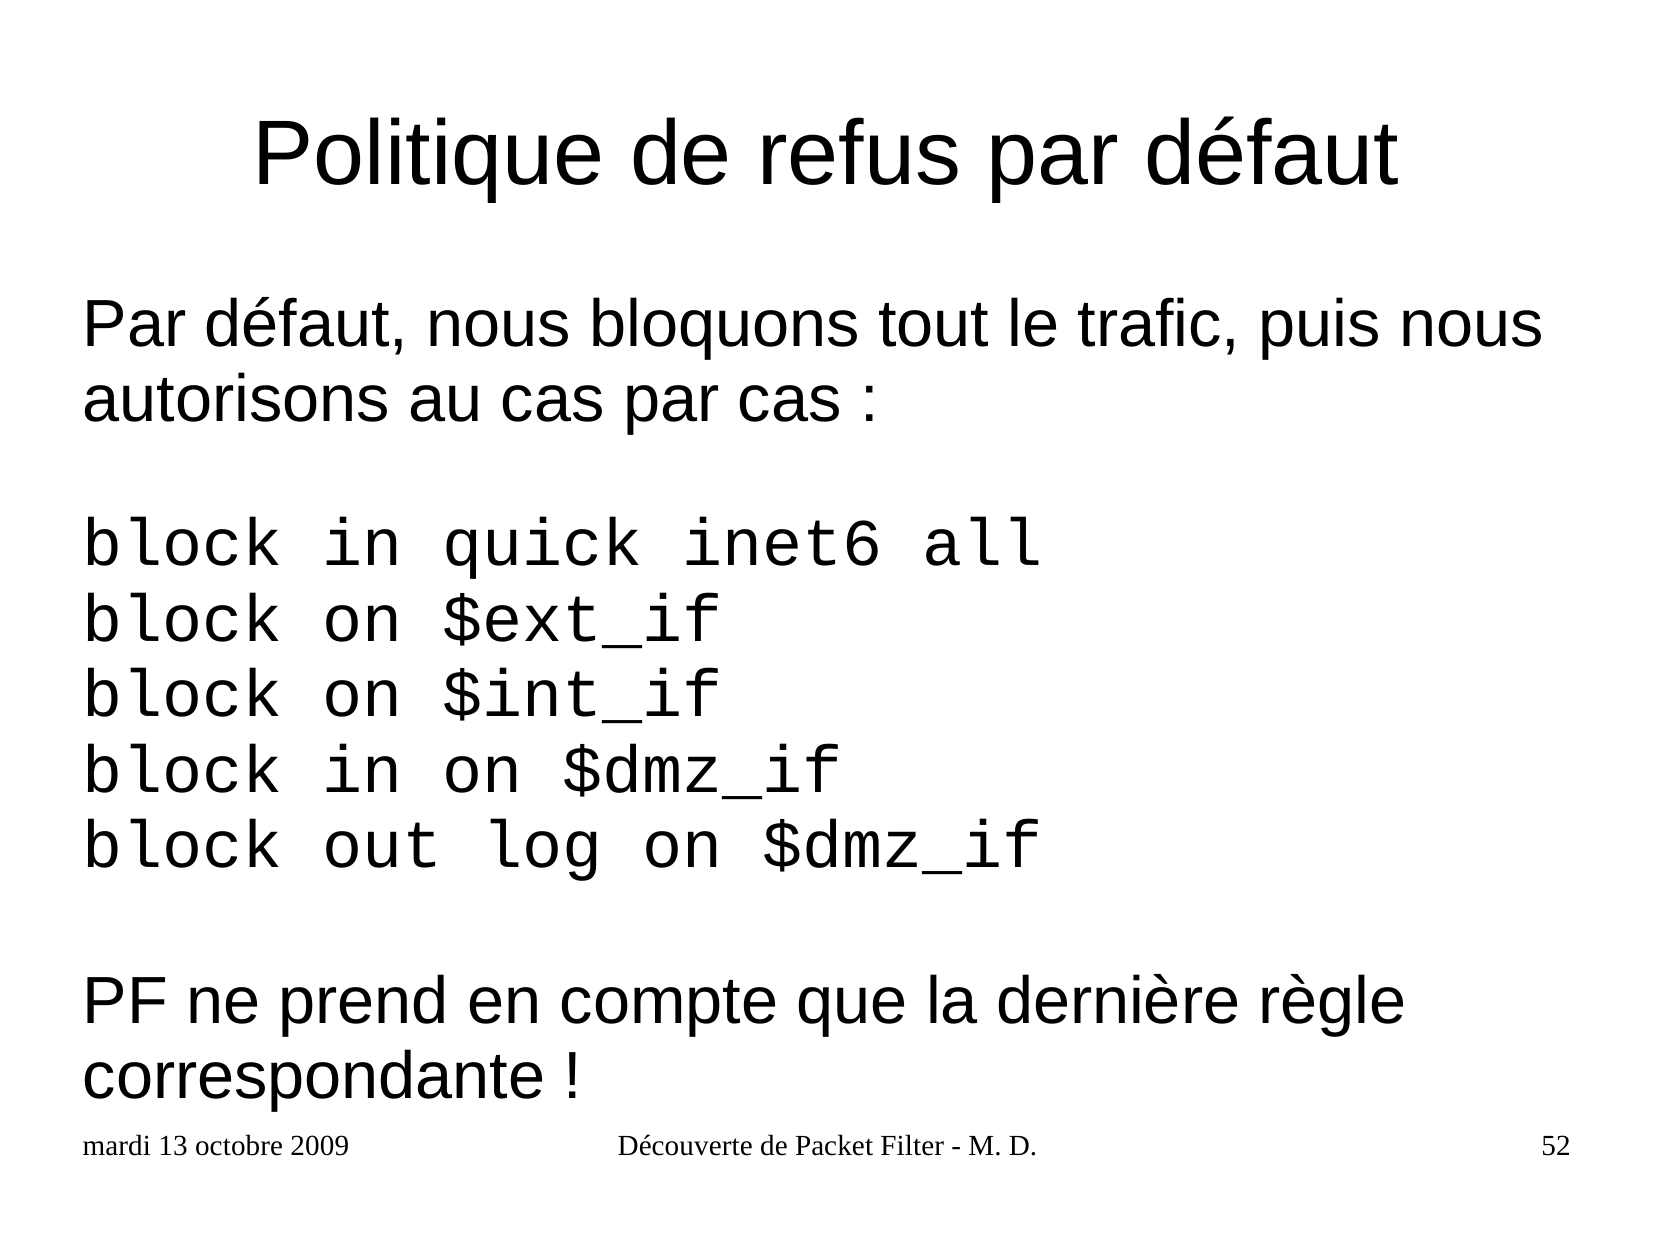

# Politique de refus par défaut
Par défaut, nous bloquons tout le trafic, puis nous autorisons au cas par cas :
block in quick inet6 all
block on $ext_if
block on $int_if
block in on $dmz_if
block out log on $dmz_if
PF ne prend en compte que la dernière règle correspondante !
mardi 13 octobre 2009
Découverte de Packet Filter - M. D.
52